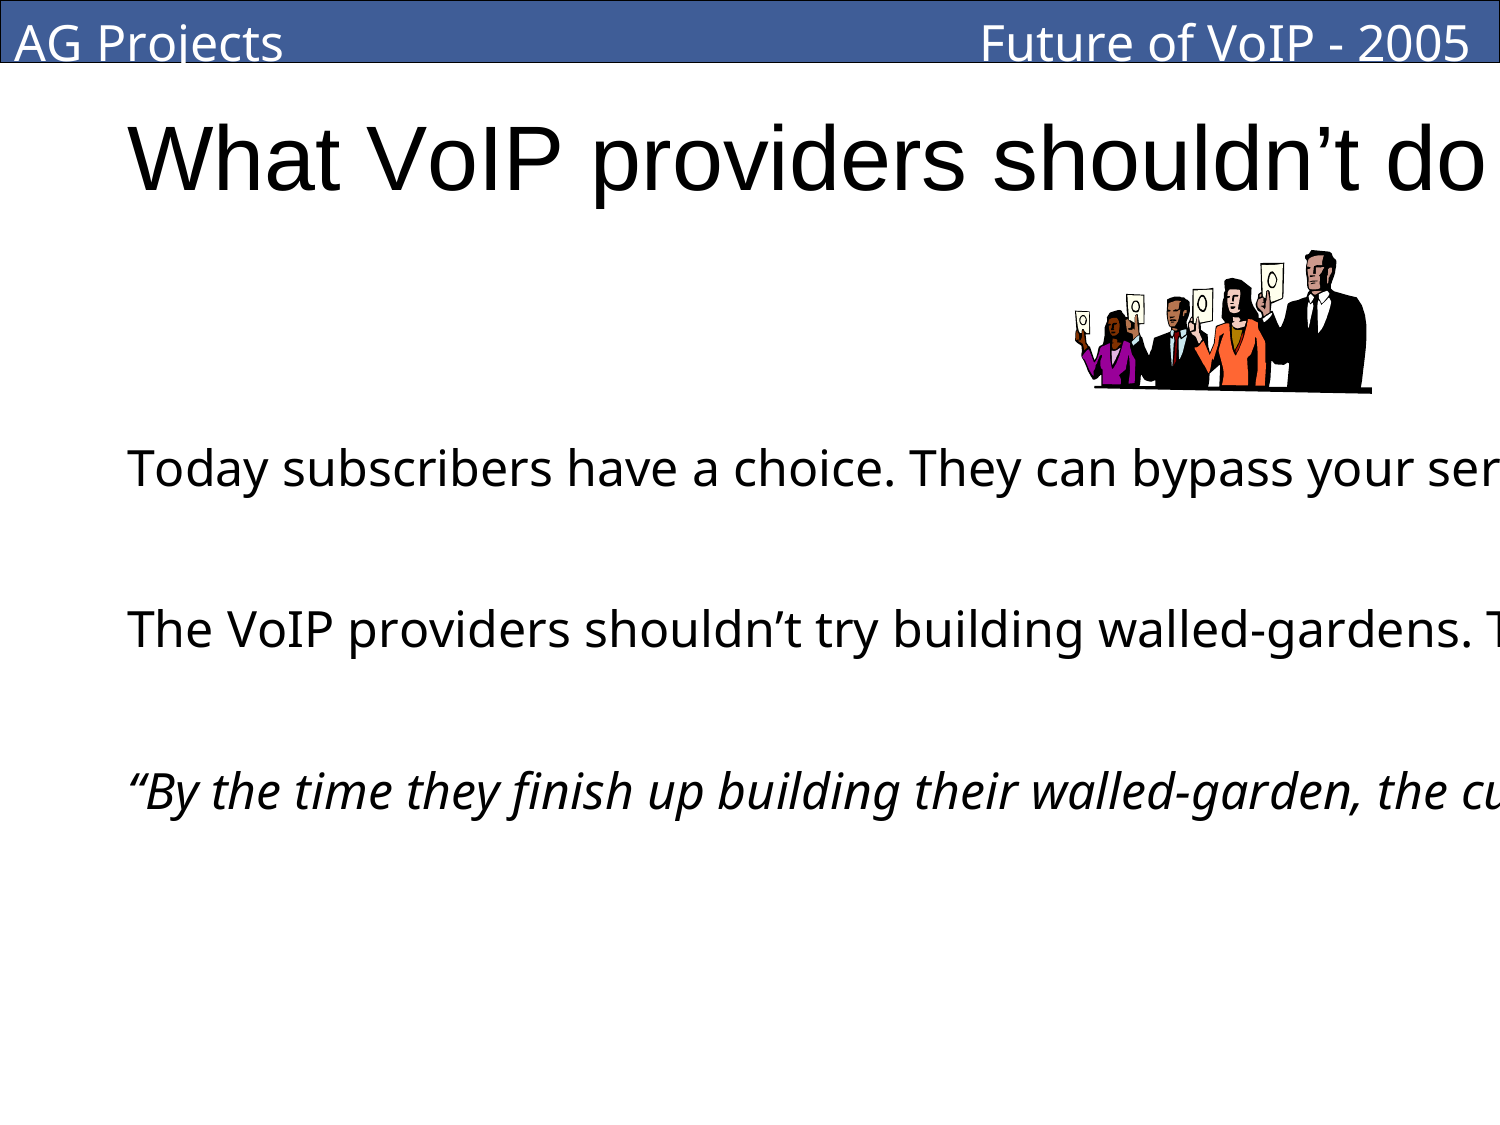

What VoIP providers shouldn’t do
Today subscribers have a choice. They can bypass your service starting with their dual-mode phone. You cannot compete against your own customers (Richard Stastny)
The VoIP providers shouldn’t try building walled-gardens. They are expensive to build and it’s hard to keep your customers inside them.
“By the time they finish up building their walled-garden, the customers will be safe outside.”